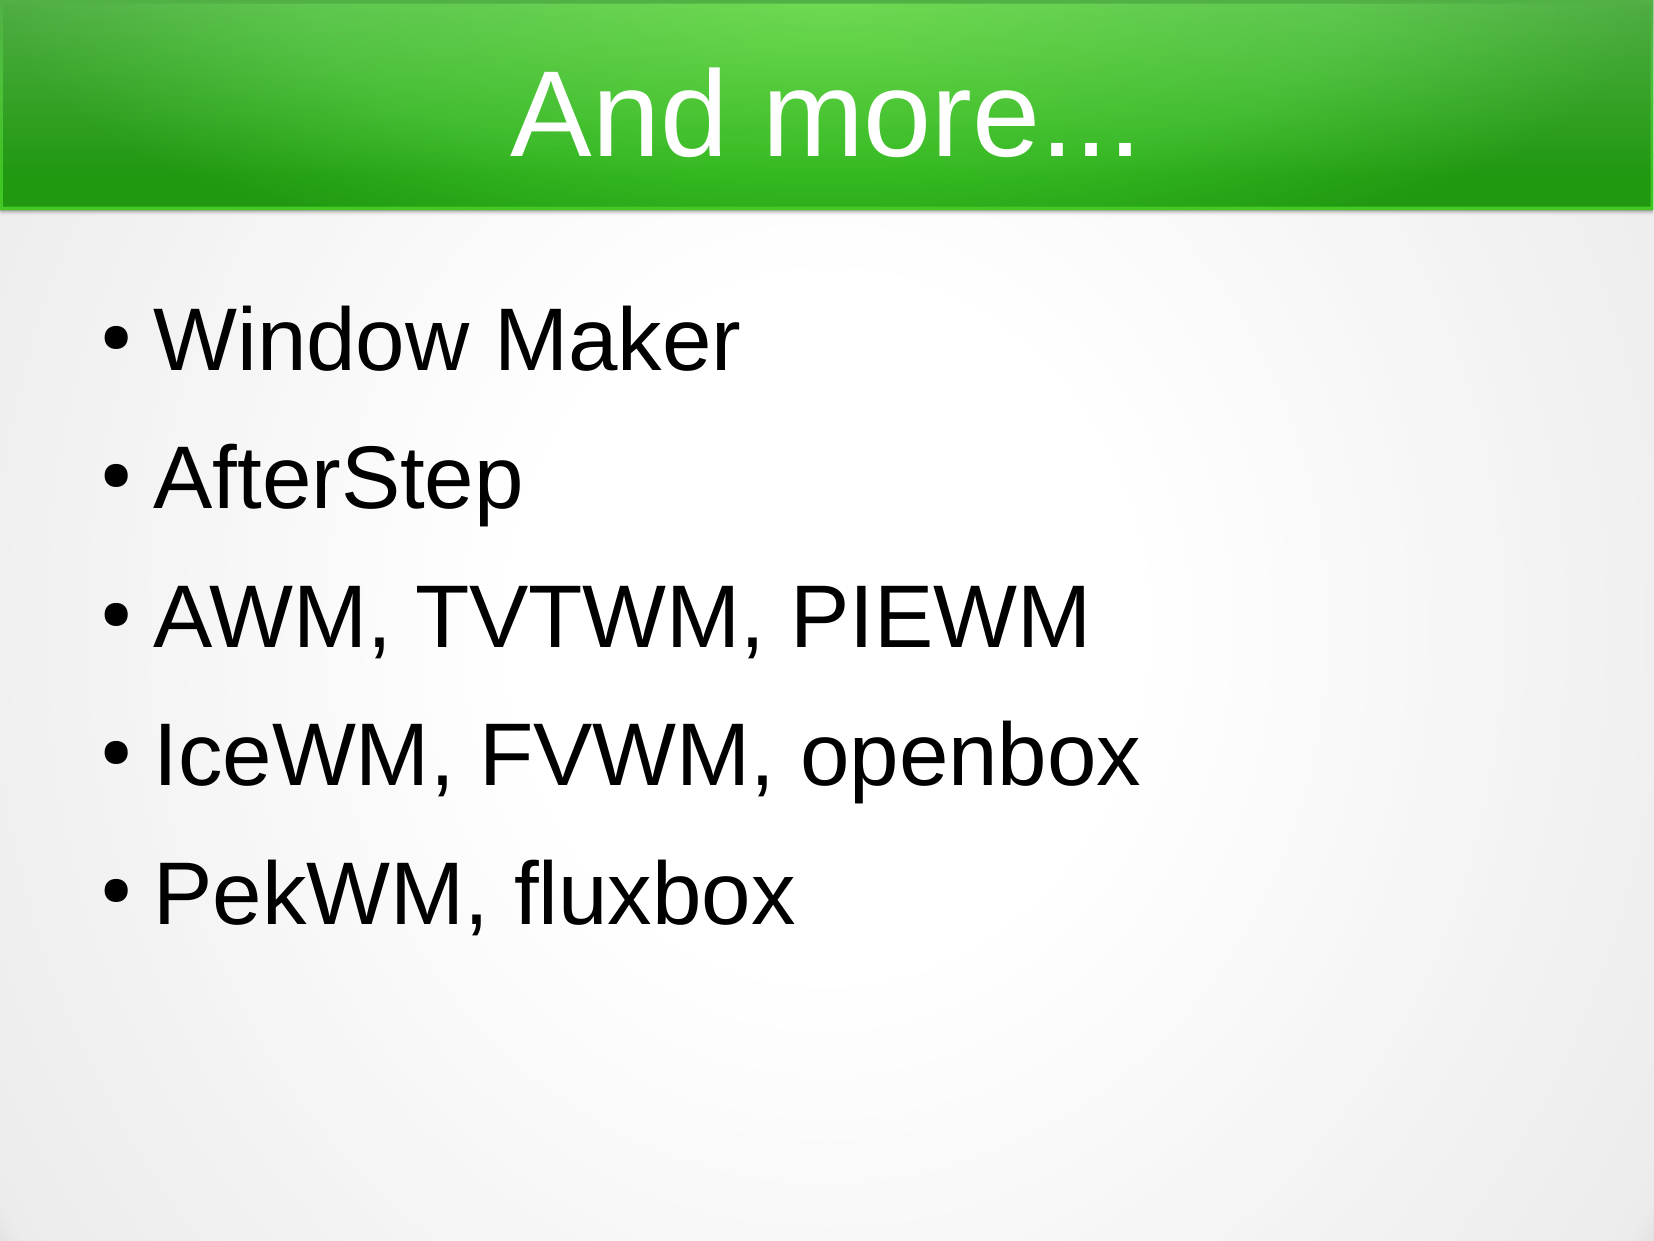

# And more...
Window Maker
AfterStep
AWM, TVTWM, PIEWM
IceWM, FVWM, openbox
PekWM, fluxbox